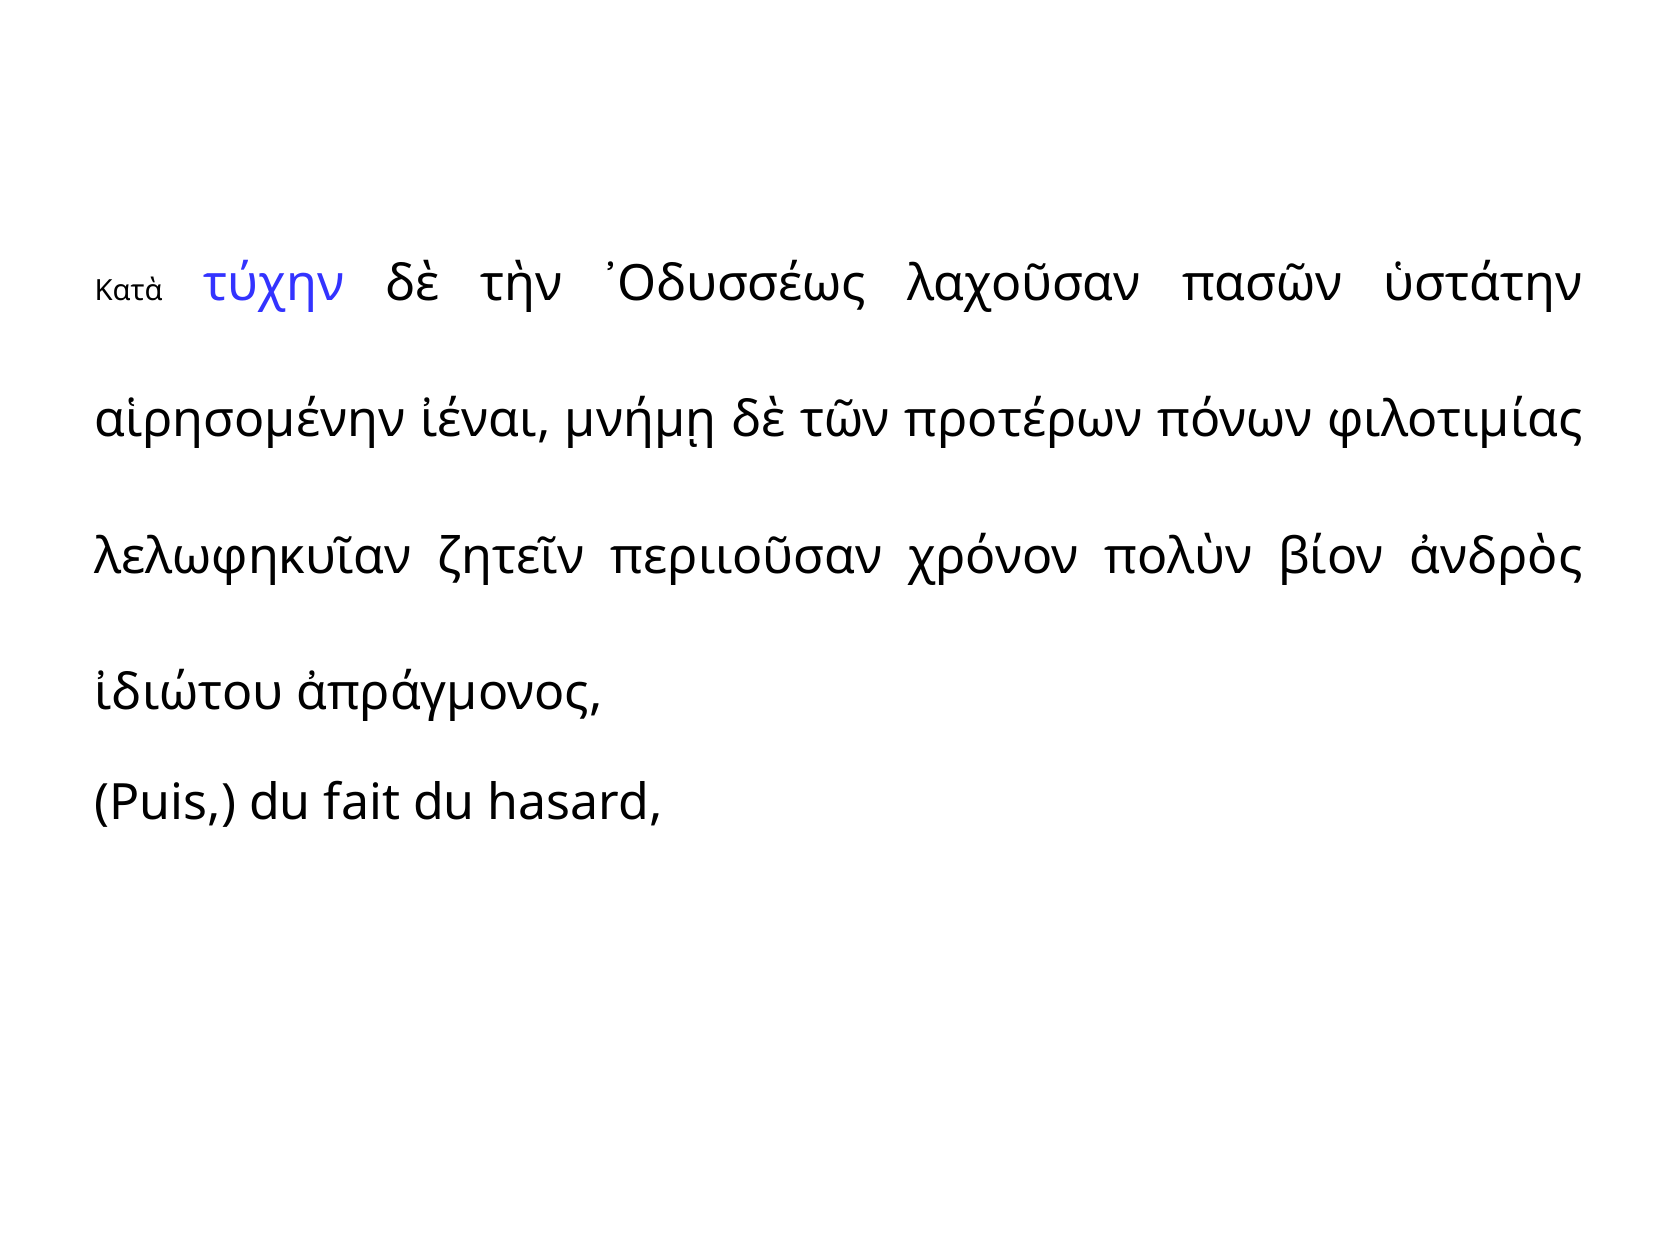

# Κατὰ τύχην δὲ τὴν ᾿Οδυσσέως λαχοῦσαν πασῶν ὑστάτην αἱρησομένην ἰέναι, μνήμῃ δὲ τῶν προτέρων πόνων φιλοτιμίας λελωφηκυῖαν ζητεῖν περιιοῦσαν χρόνον πολὺν βίον ἀνδρὸς ἰδιώτου ἀπράγμονος,
(Puis,) du fait du hasard,